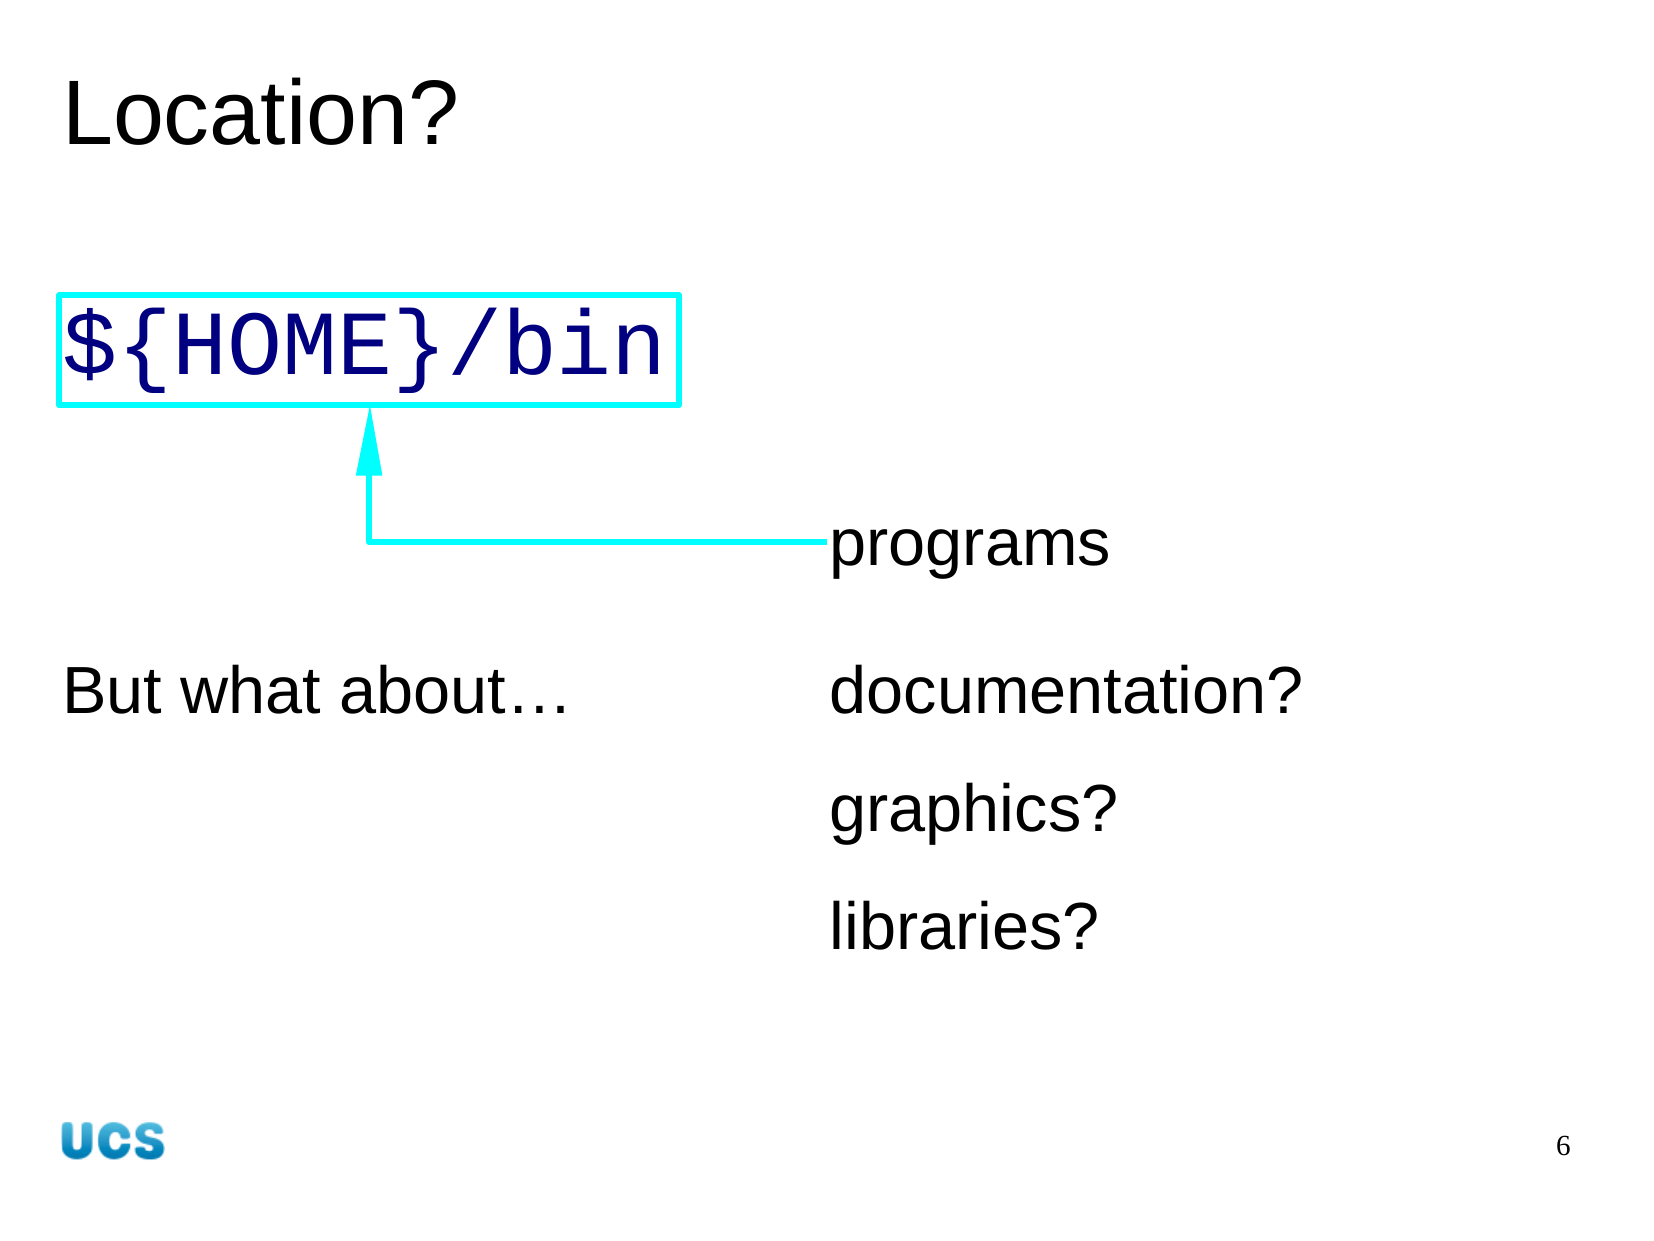

Location?
${HOME}/bin
programs
But what about…
documentation?
graphics?
libraries?
6